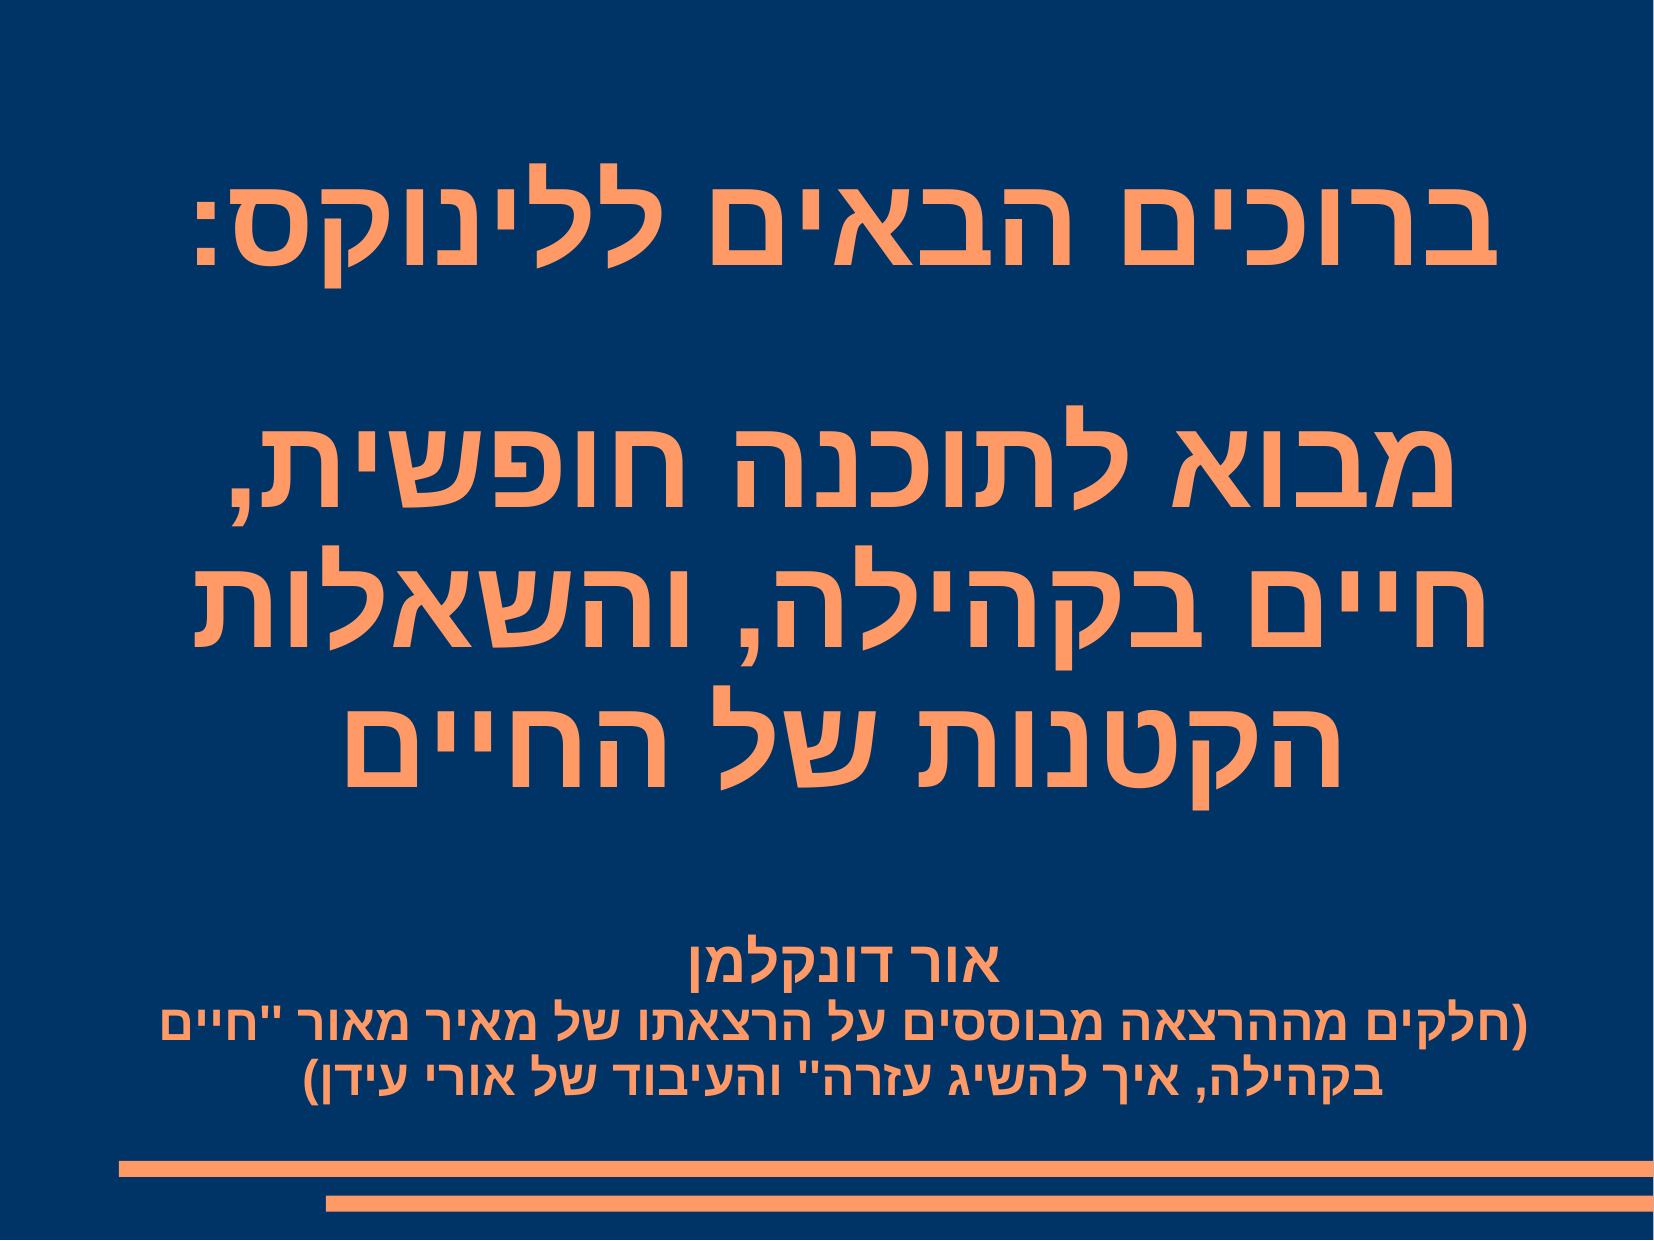

# ברוכים הבאים ללינוקס: מבוא לתוכנה חופשית, חיים בקהילה, והשאלות הקטנות של החיים
אור דונקלמן
(חלקים מההרצאה מבוססים על הרצאתו של מאיר מאור ''חיים בקהילה, איך להשיג עזרה'' והעיבוד של אורי עידן)